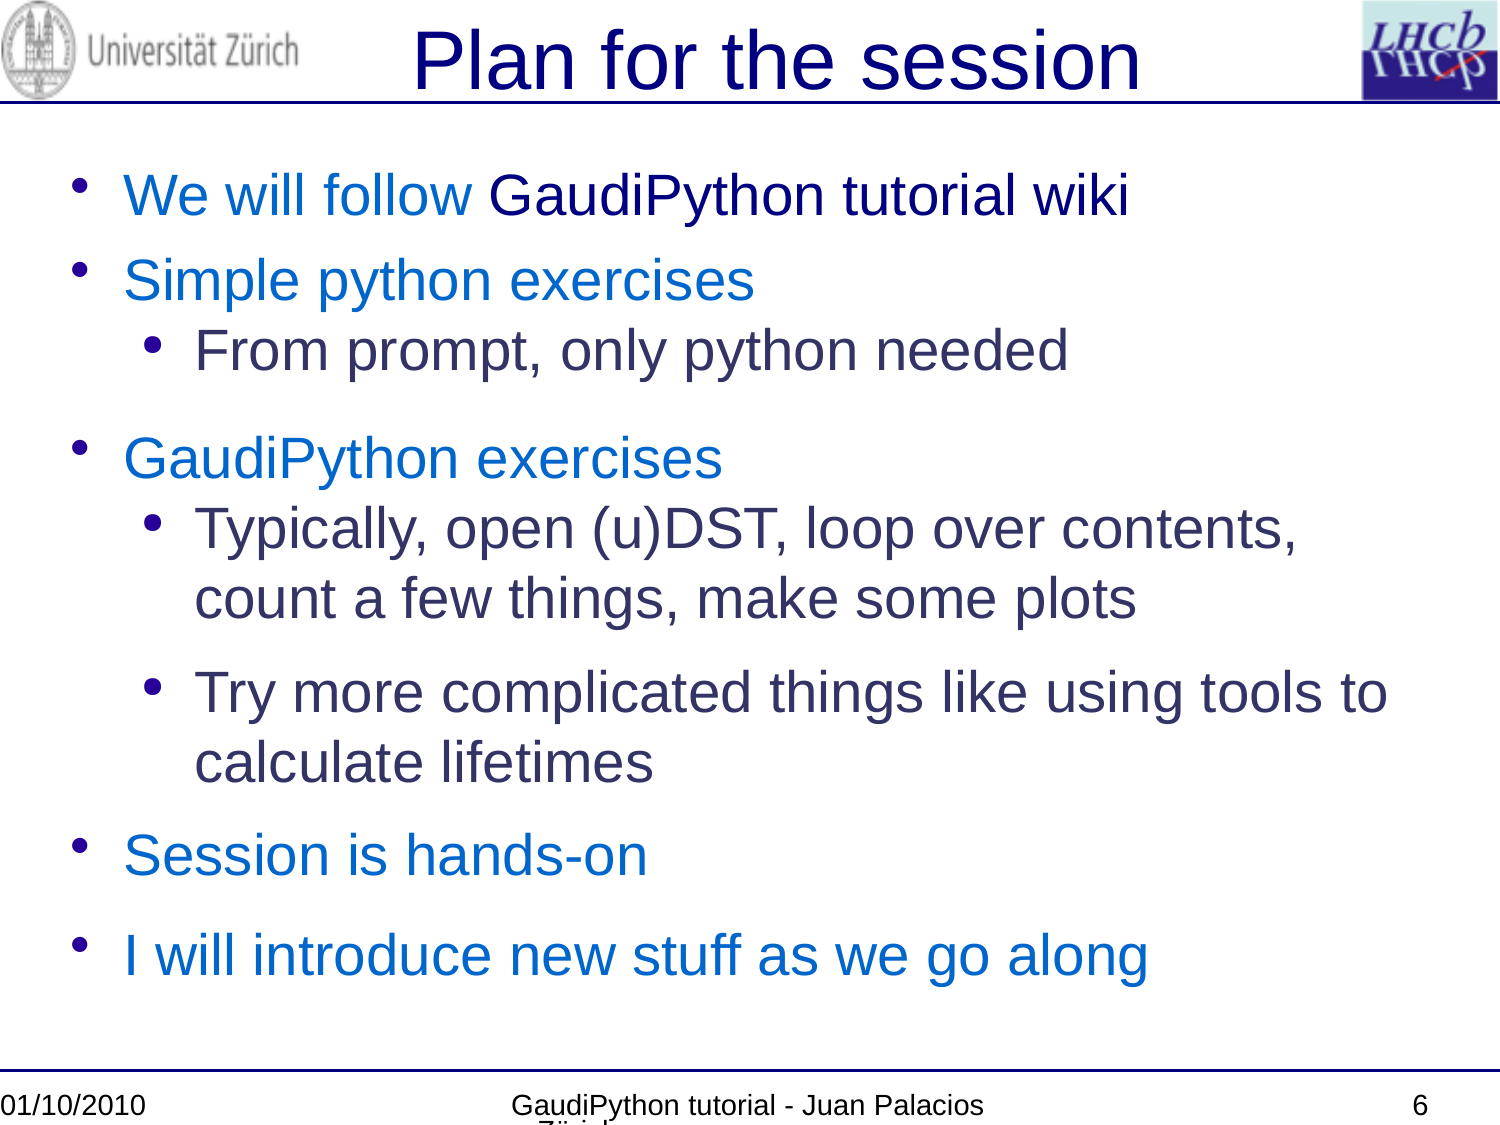

# Plan for the session
We will follow GaudiPython tutorial wiki
Simple python exercises
From prompt, only python needed
GaudiPython exercises
Typically, open (u)DST, loop over contents, count a few things, make some plots
Try more complicated things like using tools to calculate lifetimes
Session is hands-on
I will introduce new stuff as we go along
01/10/2010
GaudiPython tutorial - Juan Palacios - Zürich
6